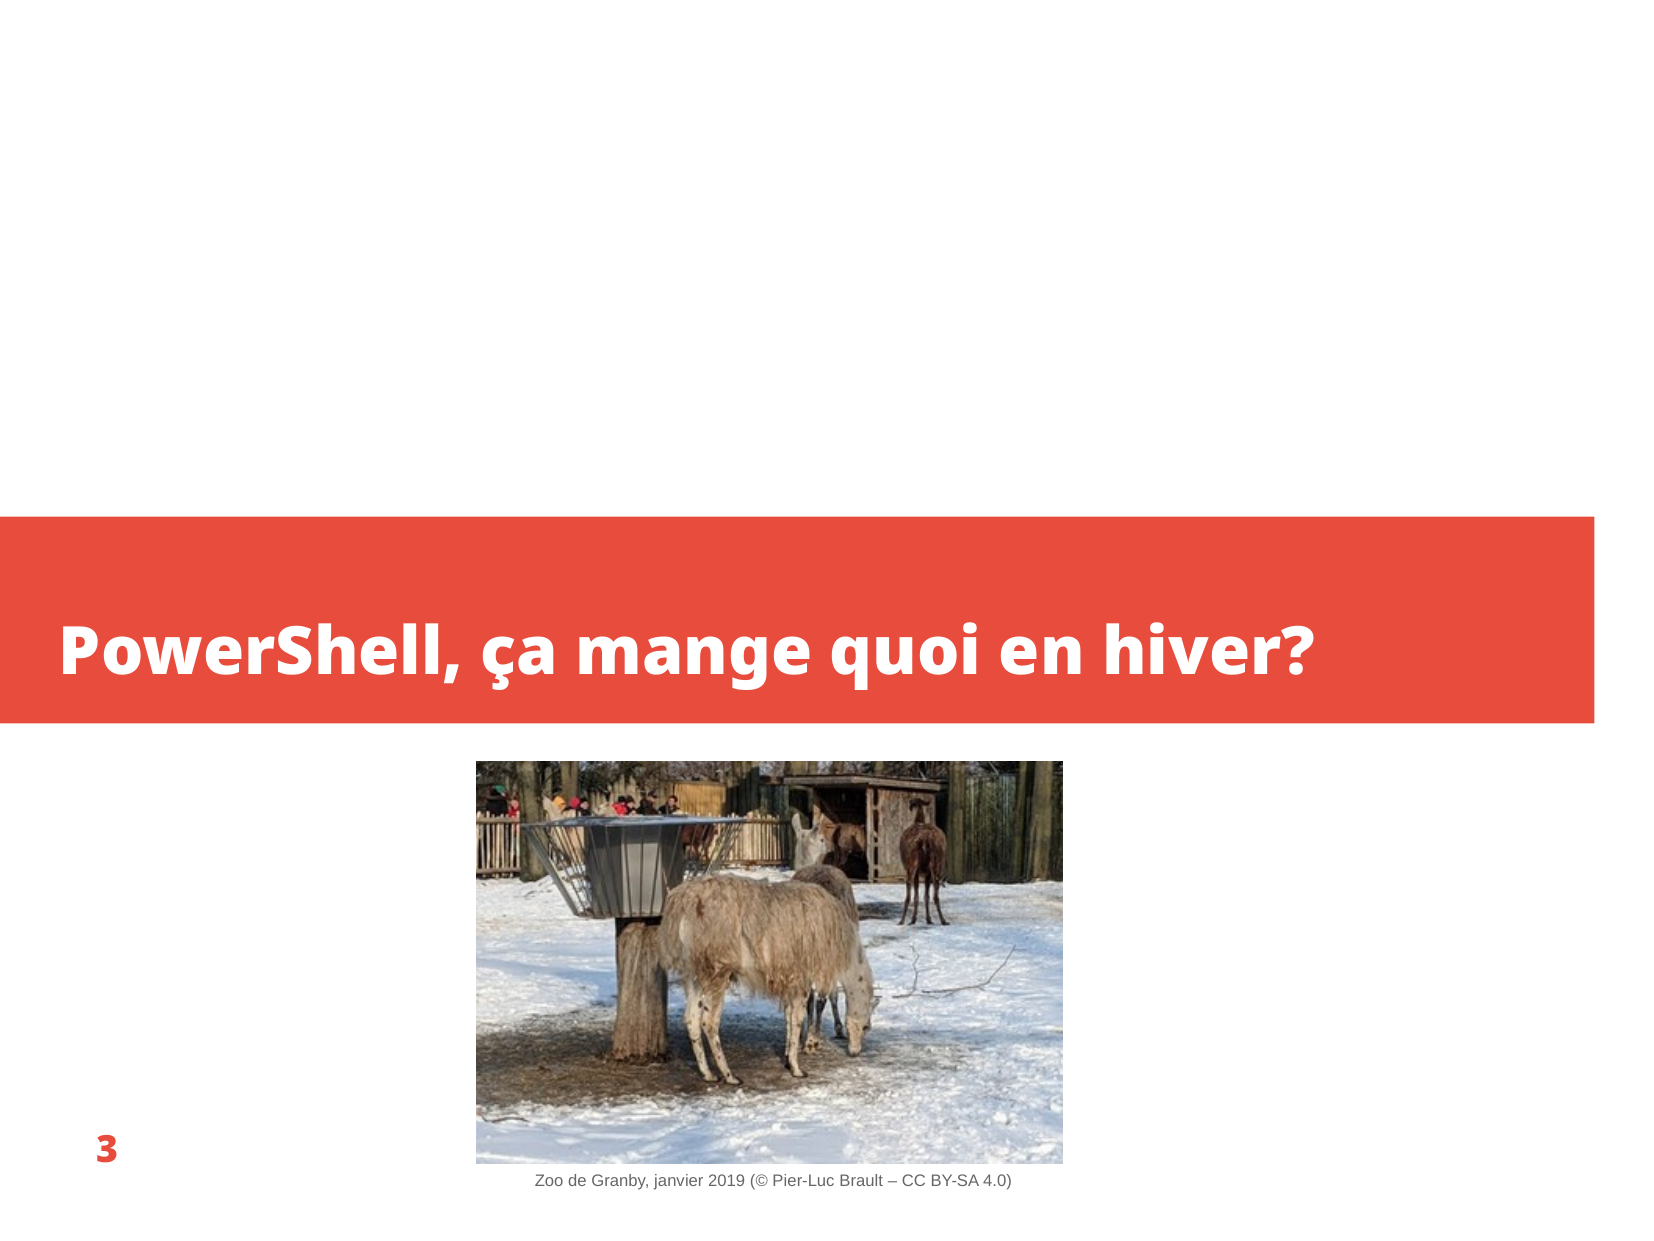

# PowerShell, ça mange quoi en hiver?
3
Zoo de Granby, janvier 2019 (© Pier-Luc Brault – CC BY-SA 4.0)